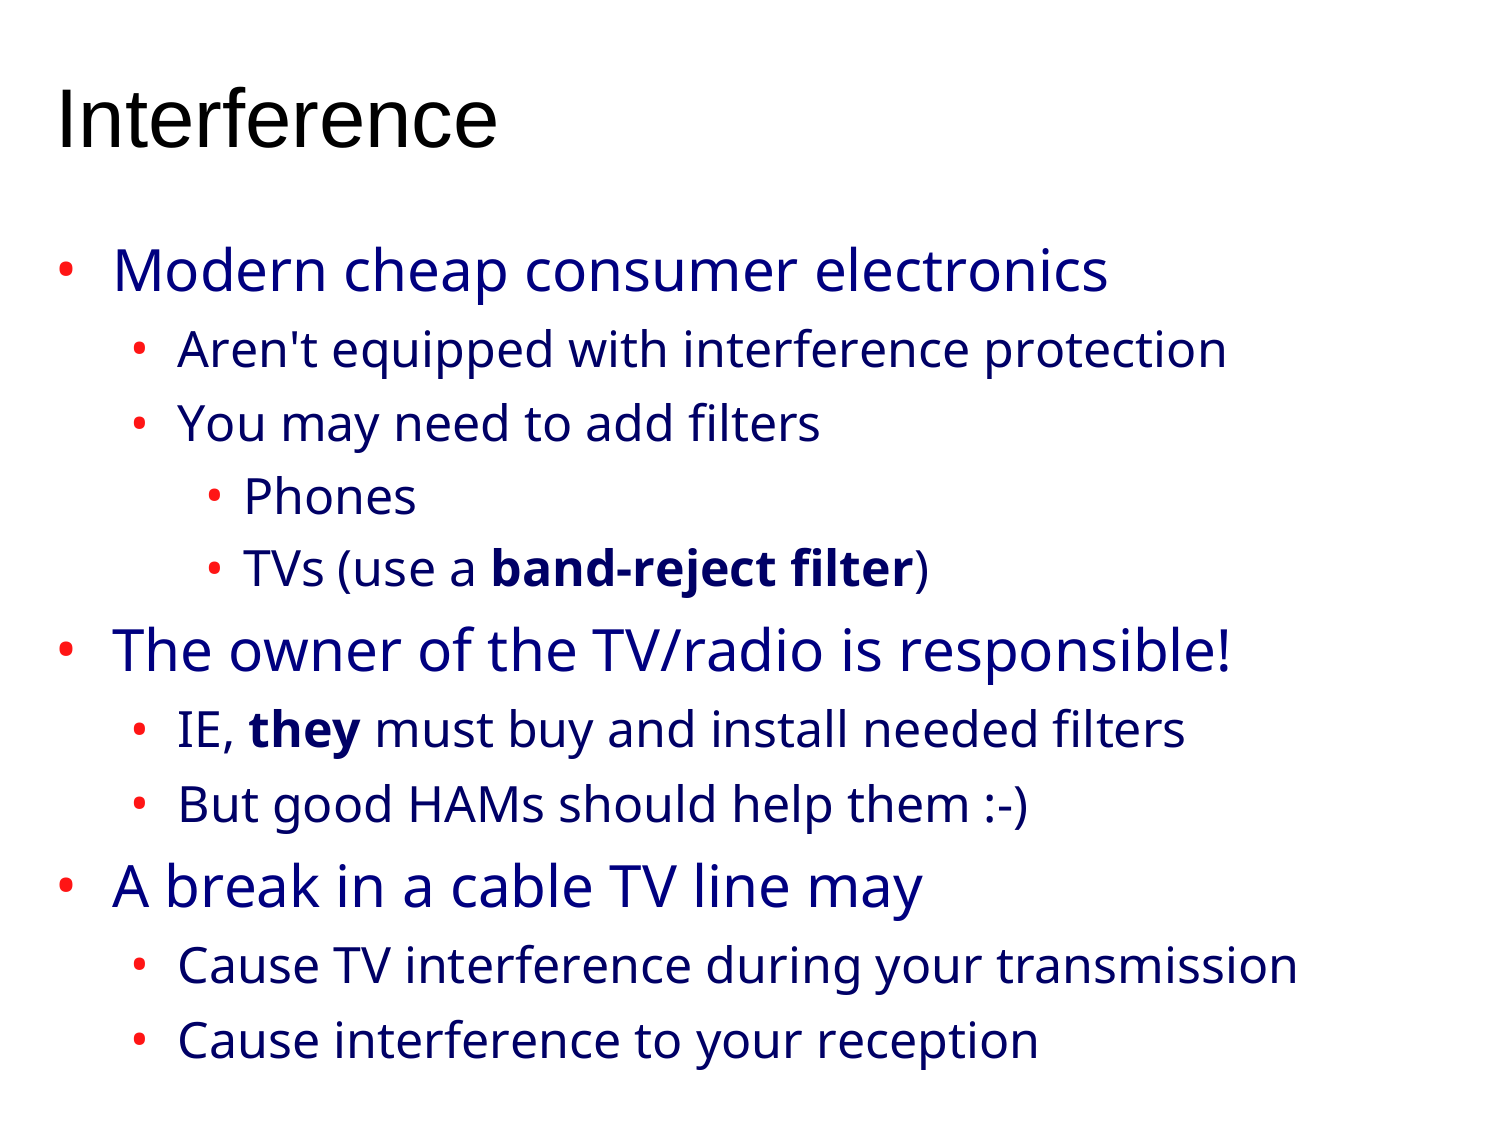

# Interference
Modern cheap consumer electronics
Aren't equipped with interference protection
You may need to add filters
Phones
TVs (use a band-reject filter)
The owner of the TV/radio is responsible!
IE, they must buy and install needed filters
But good HAMs should help them :-)
A break in a cable TV line may
Cause TV interference during your transmission
Cause interference to your reception